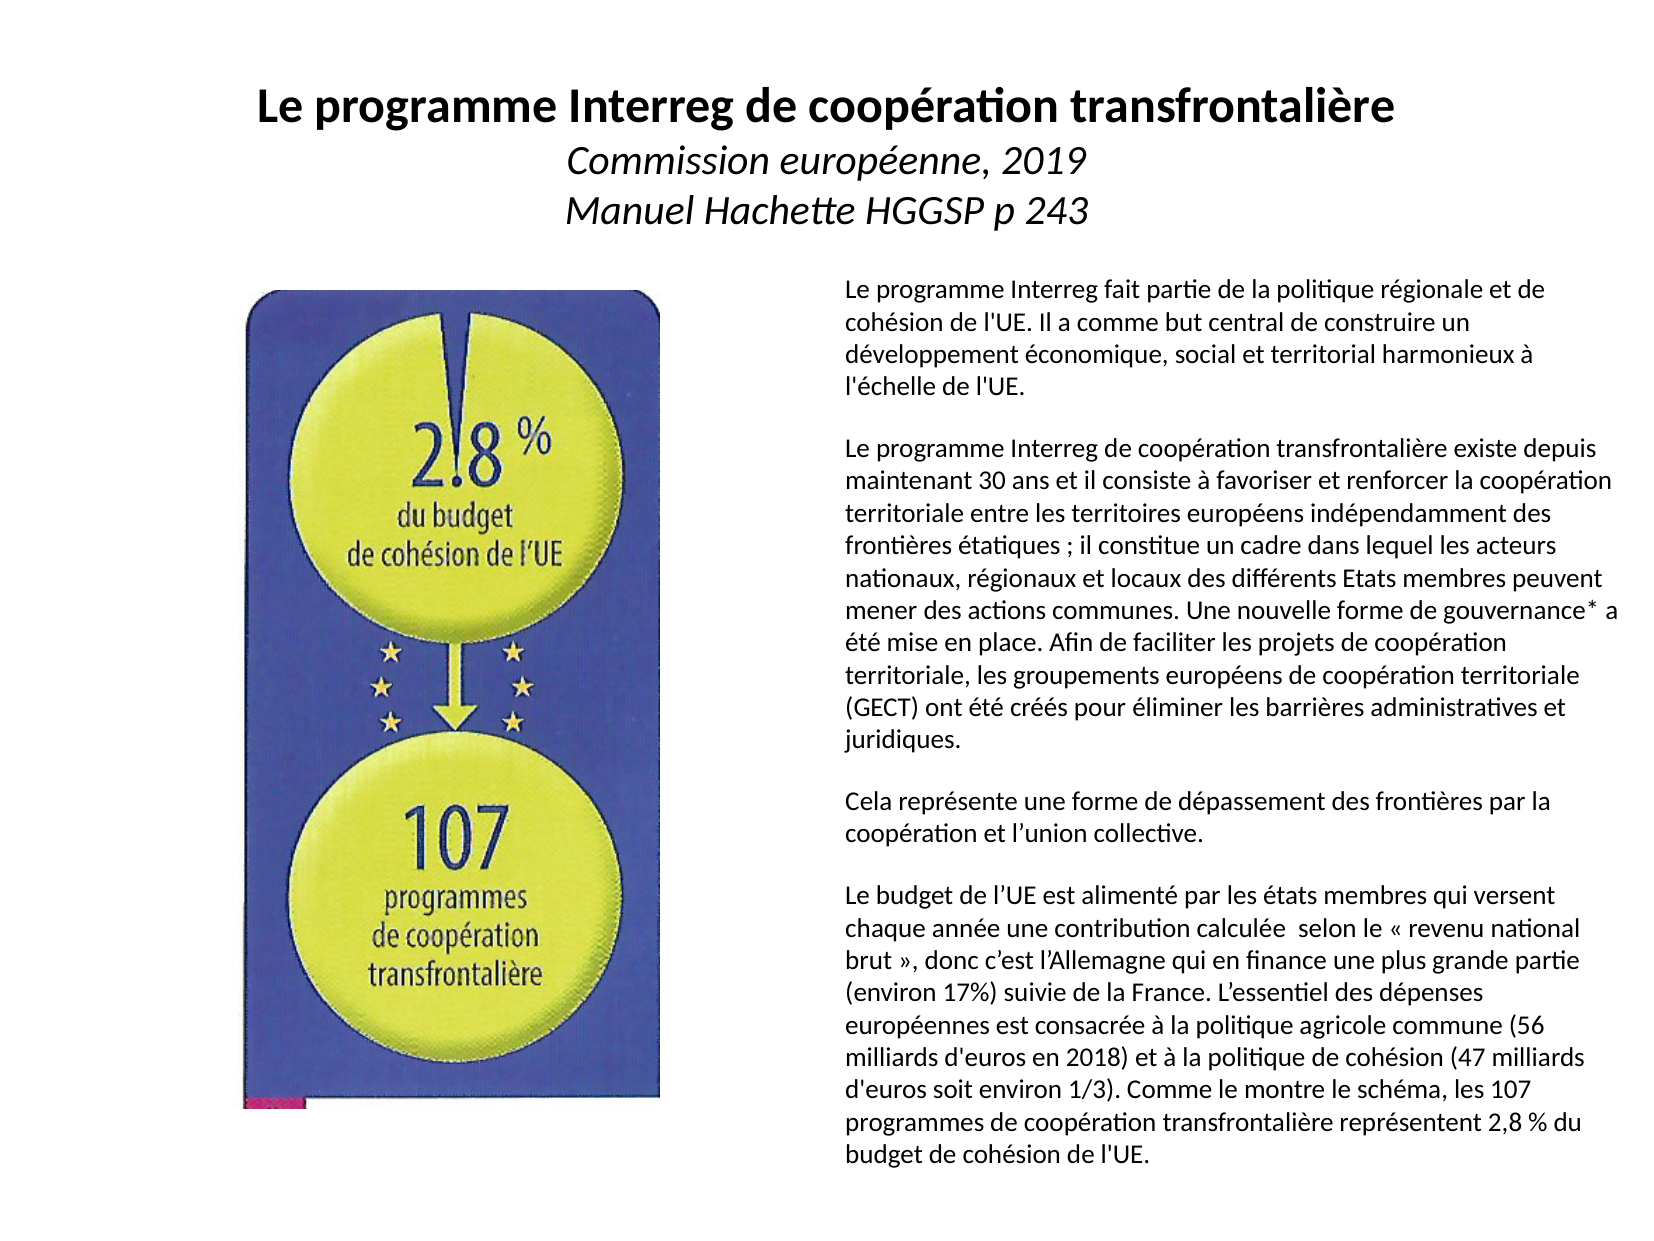

# Le programme Interreg de coopération transfrontalière Commission européenne, 2019 Manuel Hachette HGGSP p 243
Le programme Interreg fait partie de la politique régionale et de cohésion de l'UE. Il a comme but central de construire un développement économique, social et territorial harmonieux à l'échelle de l'UE.
Le programme Interreg de coopération transfrontalière existe depuis maintenant 30 ans et il consiste à favoriser et renforcer la coopération territoriale entre les territoires européens indépendamment des frontières étatiques ; il constitue un cadre dans lequel les acteurs nationaux, régionaux et locaux des différents Etats membres peuvent mener des actions communes. Une nouvelle forme de gouvernance* a été mise en place. Afin de faciliter les projets de coopération territoriale, les groupements européens de coopération territoriale (GECT) ont été créés pour éliminer les barrières administratives et juridiques.
Cela représente une forme de dépassement des frontières par la coopération et l’union collective.
Le budget de l’UE est alimenté par les états membres qui versent chaque année une contribution calculée selon le « revenu national brut », donc c’est l’Allemagne qui en finance une plus grande partie (environ 17%) suivie de la France. L’essentiel des dépenses européennes est consacrée à la politique agricole commune (56 milliards d'euros en 2018) et à la politique de cohésion (47 milliards d'euros soit environ 1/3). Comme le montre le schéma, les 107 programmes de coopération transfrontalière représentent 2,8 % du budget de cohésion de l'UE.